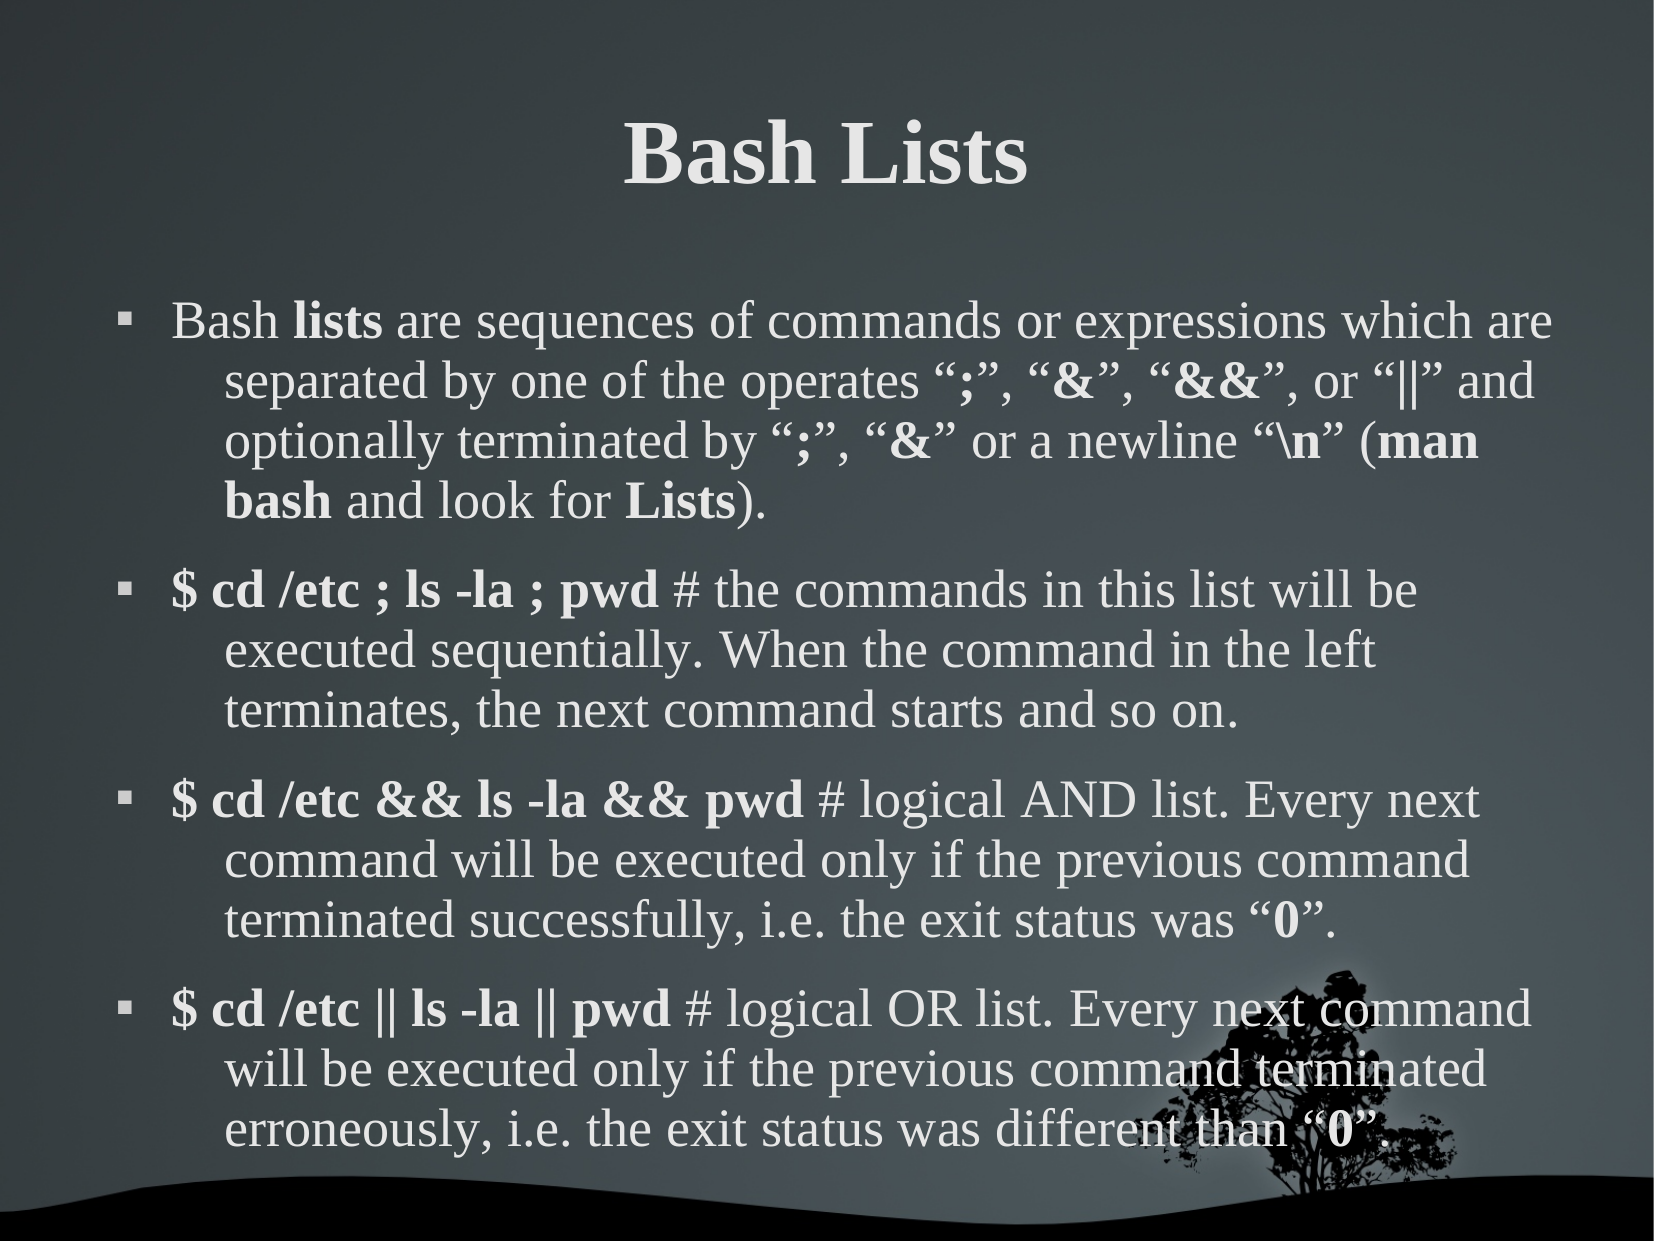

# Bash Lists
Bash lists are sequences of commands or expressions which are separated by one of the operates “;”, “&”, “&&”, or “||” and optionally terminated by “;”, “&” or a newline “\n” (man bash and look for Lists).
$ cd /etc ; ls -la ; pwd # the commands in this list will be executed sequentially. When the command in the left terminates, the next command starts and so on.
$ cd /etc && ls -la && pwd # logical AND list. Every next command will be executed only if the previous command terminated successfully, i.e. the exit status was “0”.
$ cd /etc || ls -la || pwd # logical OR list. Every next command will be executed only if the previous command terminated erroneously, i.e. the exit status was different than “0”.